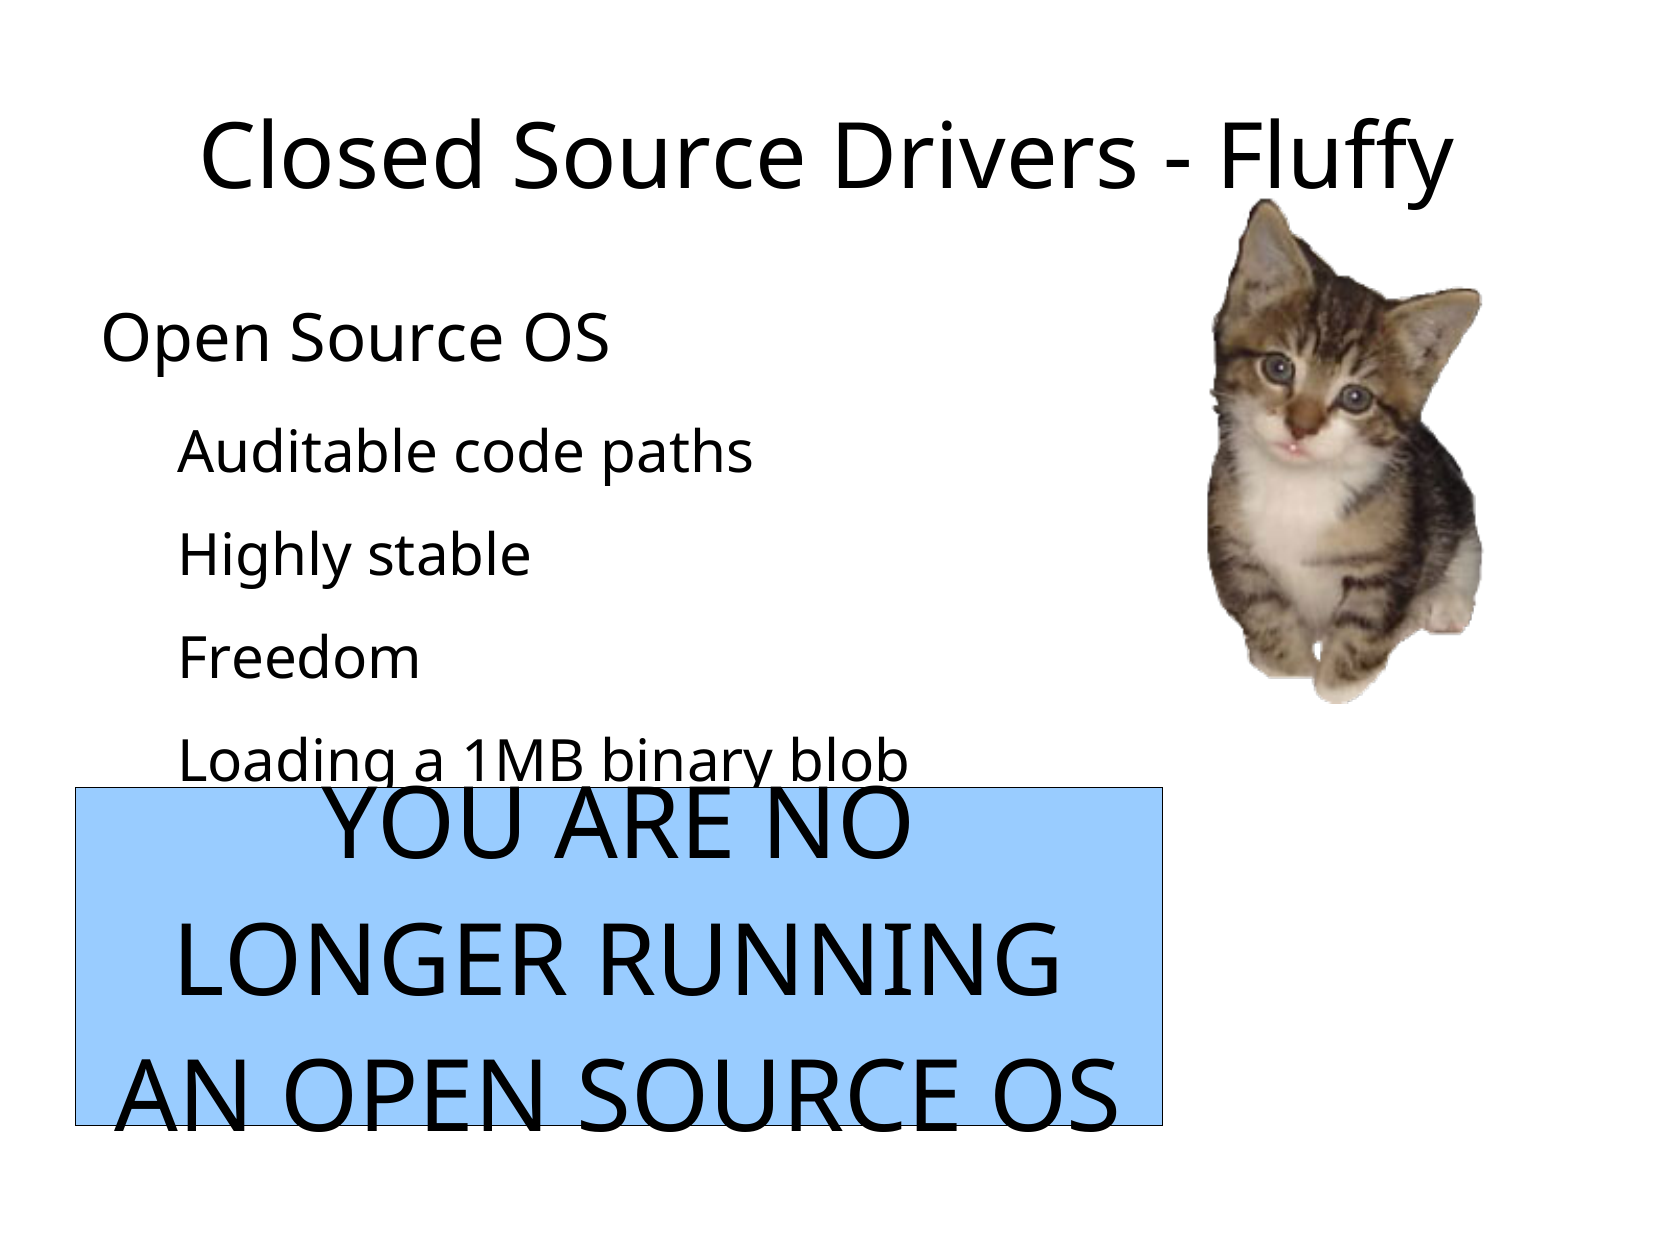

# Closed Source Drivers - Fluffy
Open Source OS
Auditable code paths
Highly stable
Freedom
Loading a 1MB binary blob
YOU ARE NO
LONGER RUNNING
AN OPEN SOURCE OS